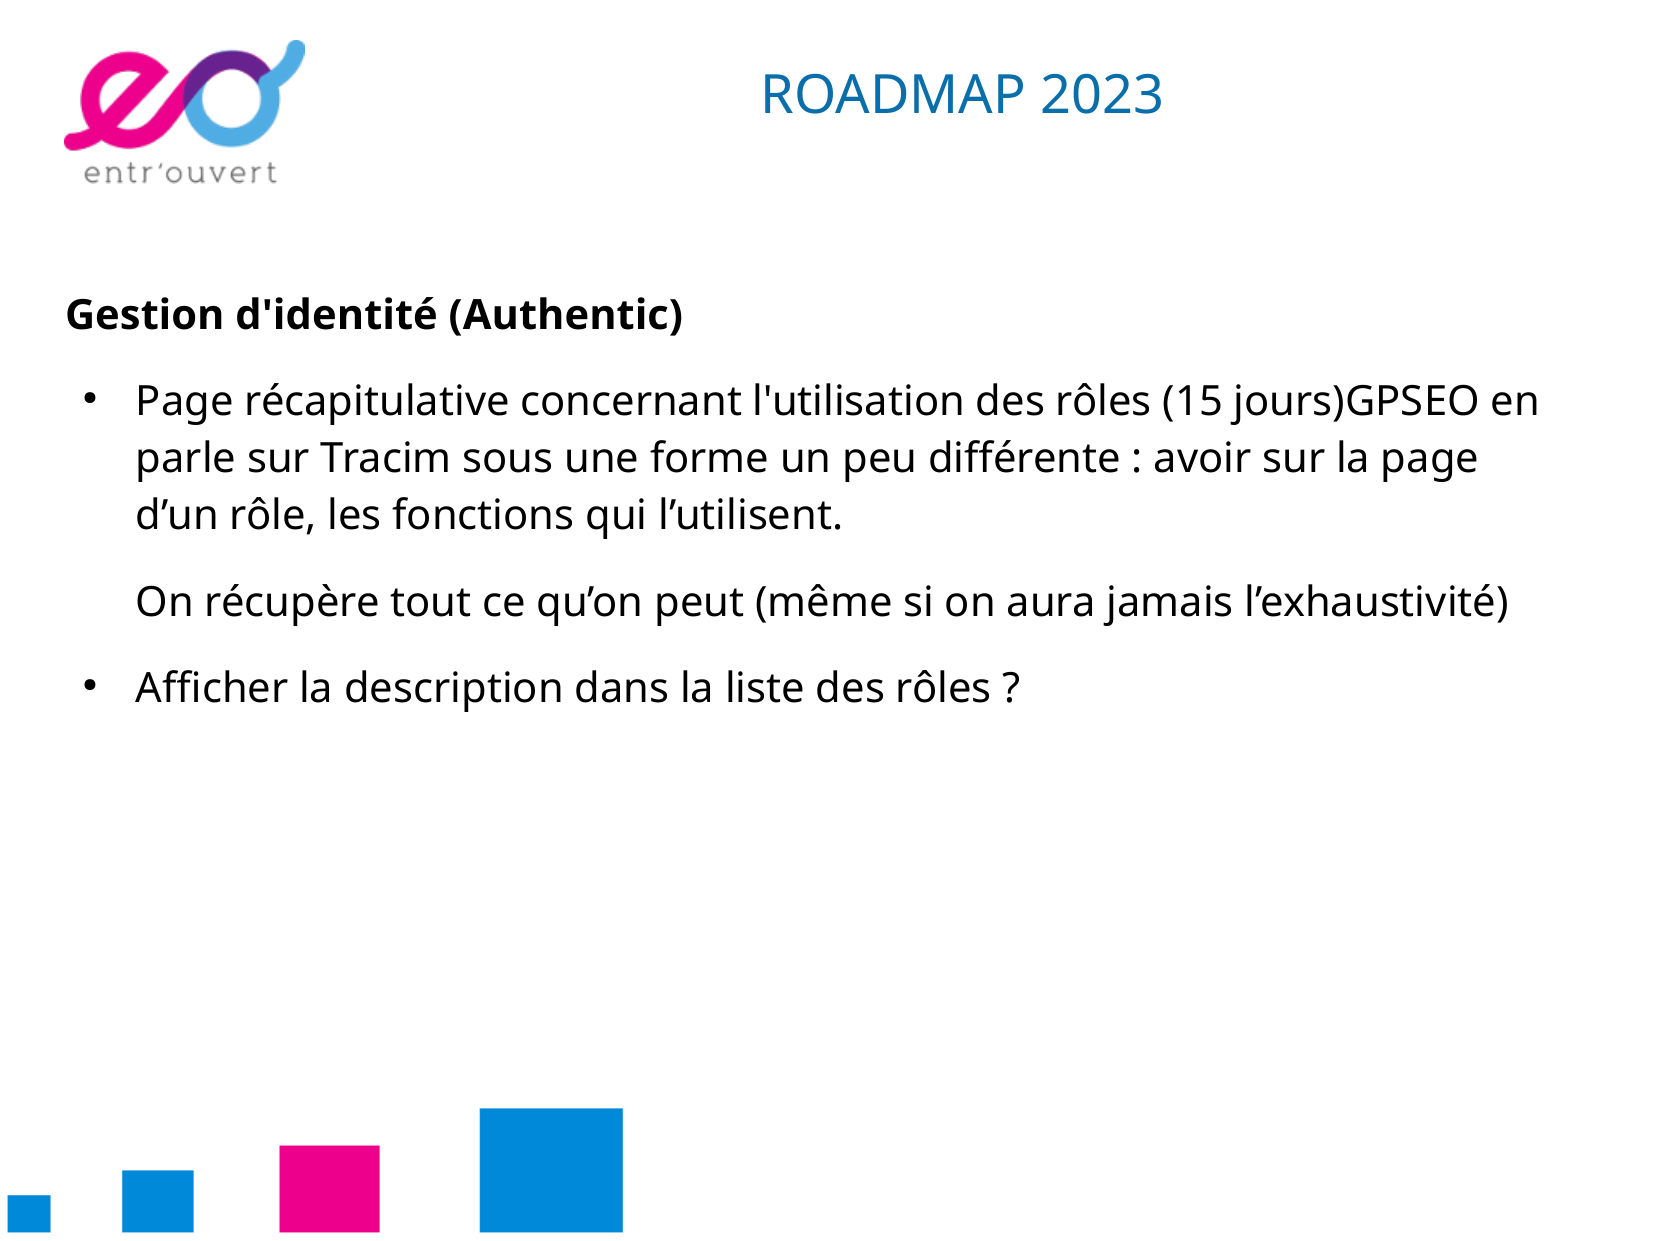

# roadmap 2023
Gestion d'identité (Authentic)
Page récapitulative concernant l'utilisation des rôles (15 jours)GPSEO en parle sur Tracim sous une forme un peu différente : avoir sur la page d’un rôle, les fonctions qui l’utilisent.
On récupère tout ce qu’on peut (même si on aura jamais l’exhaustivité)
Afficher la description dans la liste des rôles ?